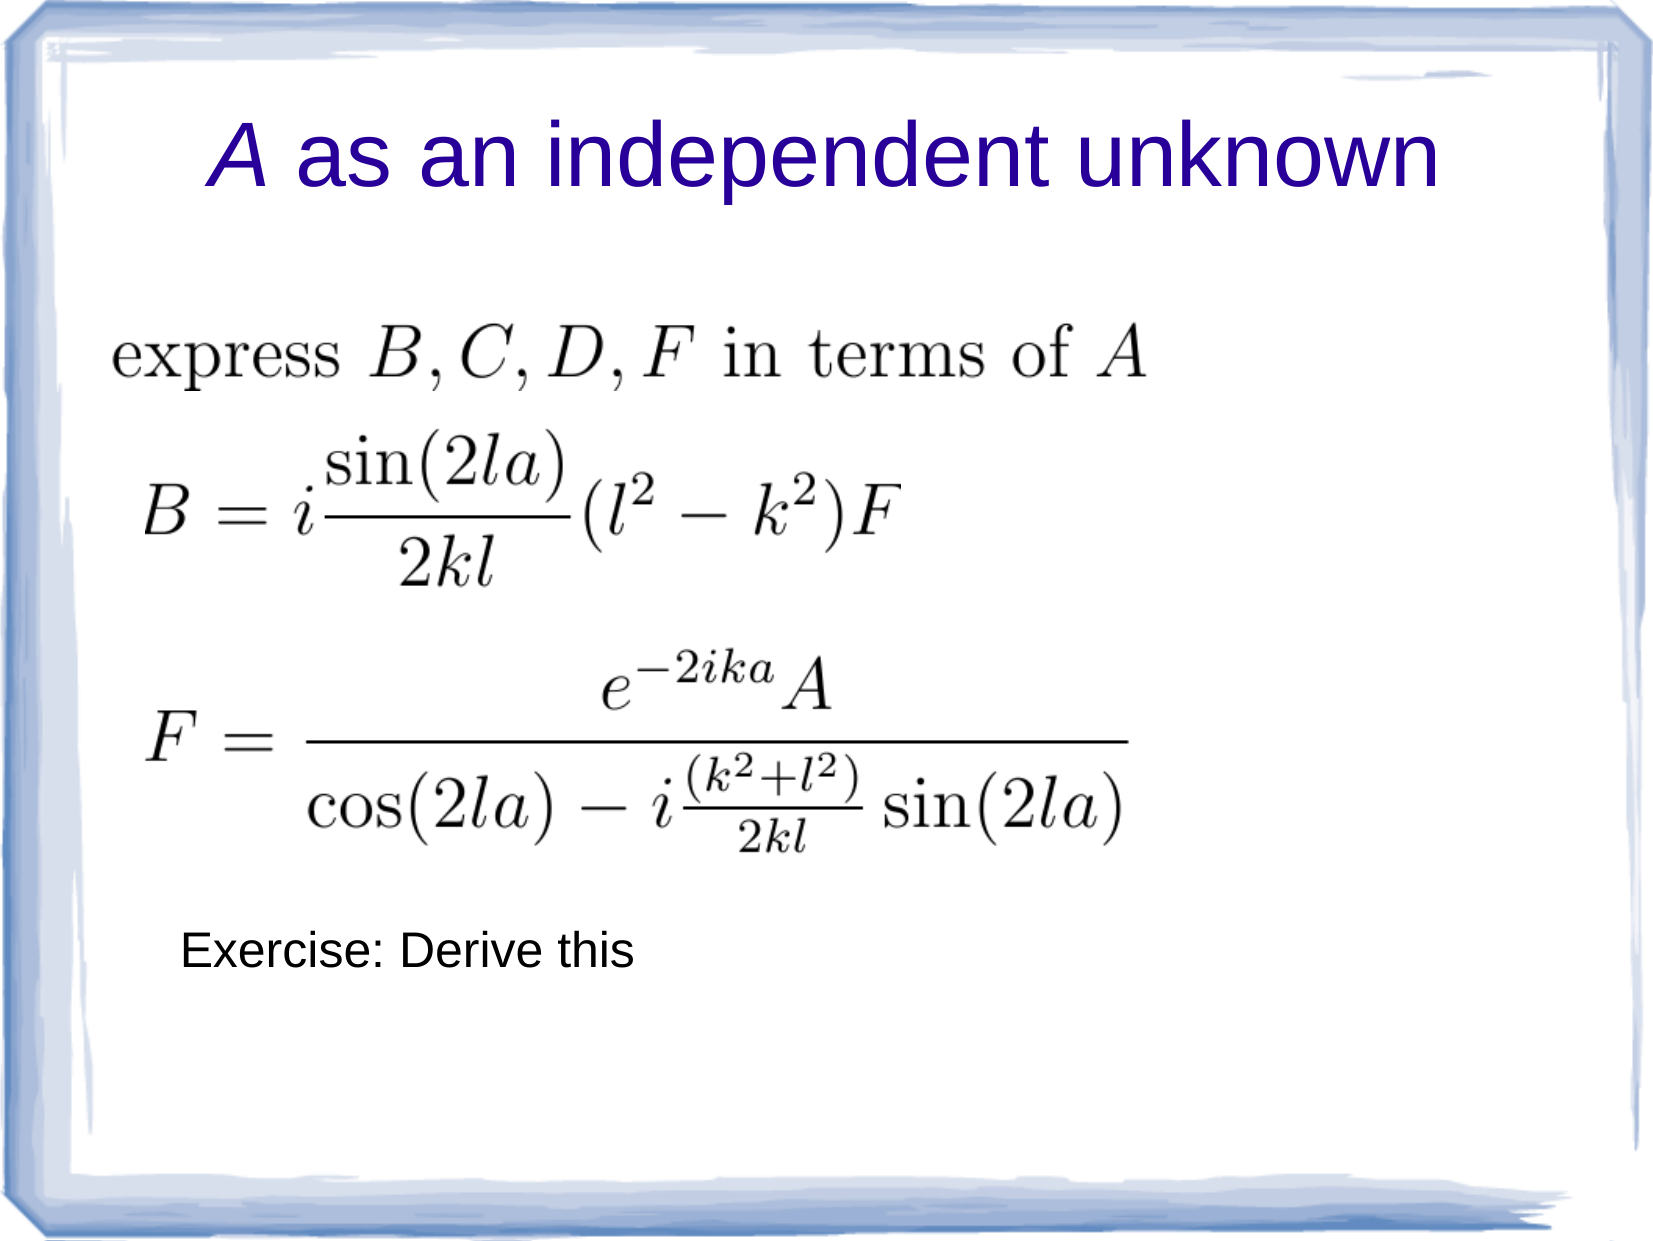

# A as an independent unknown
Exercise: Derive this